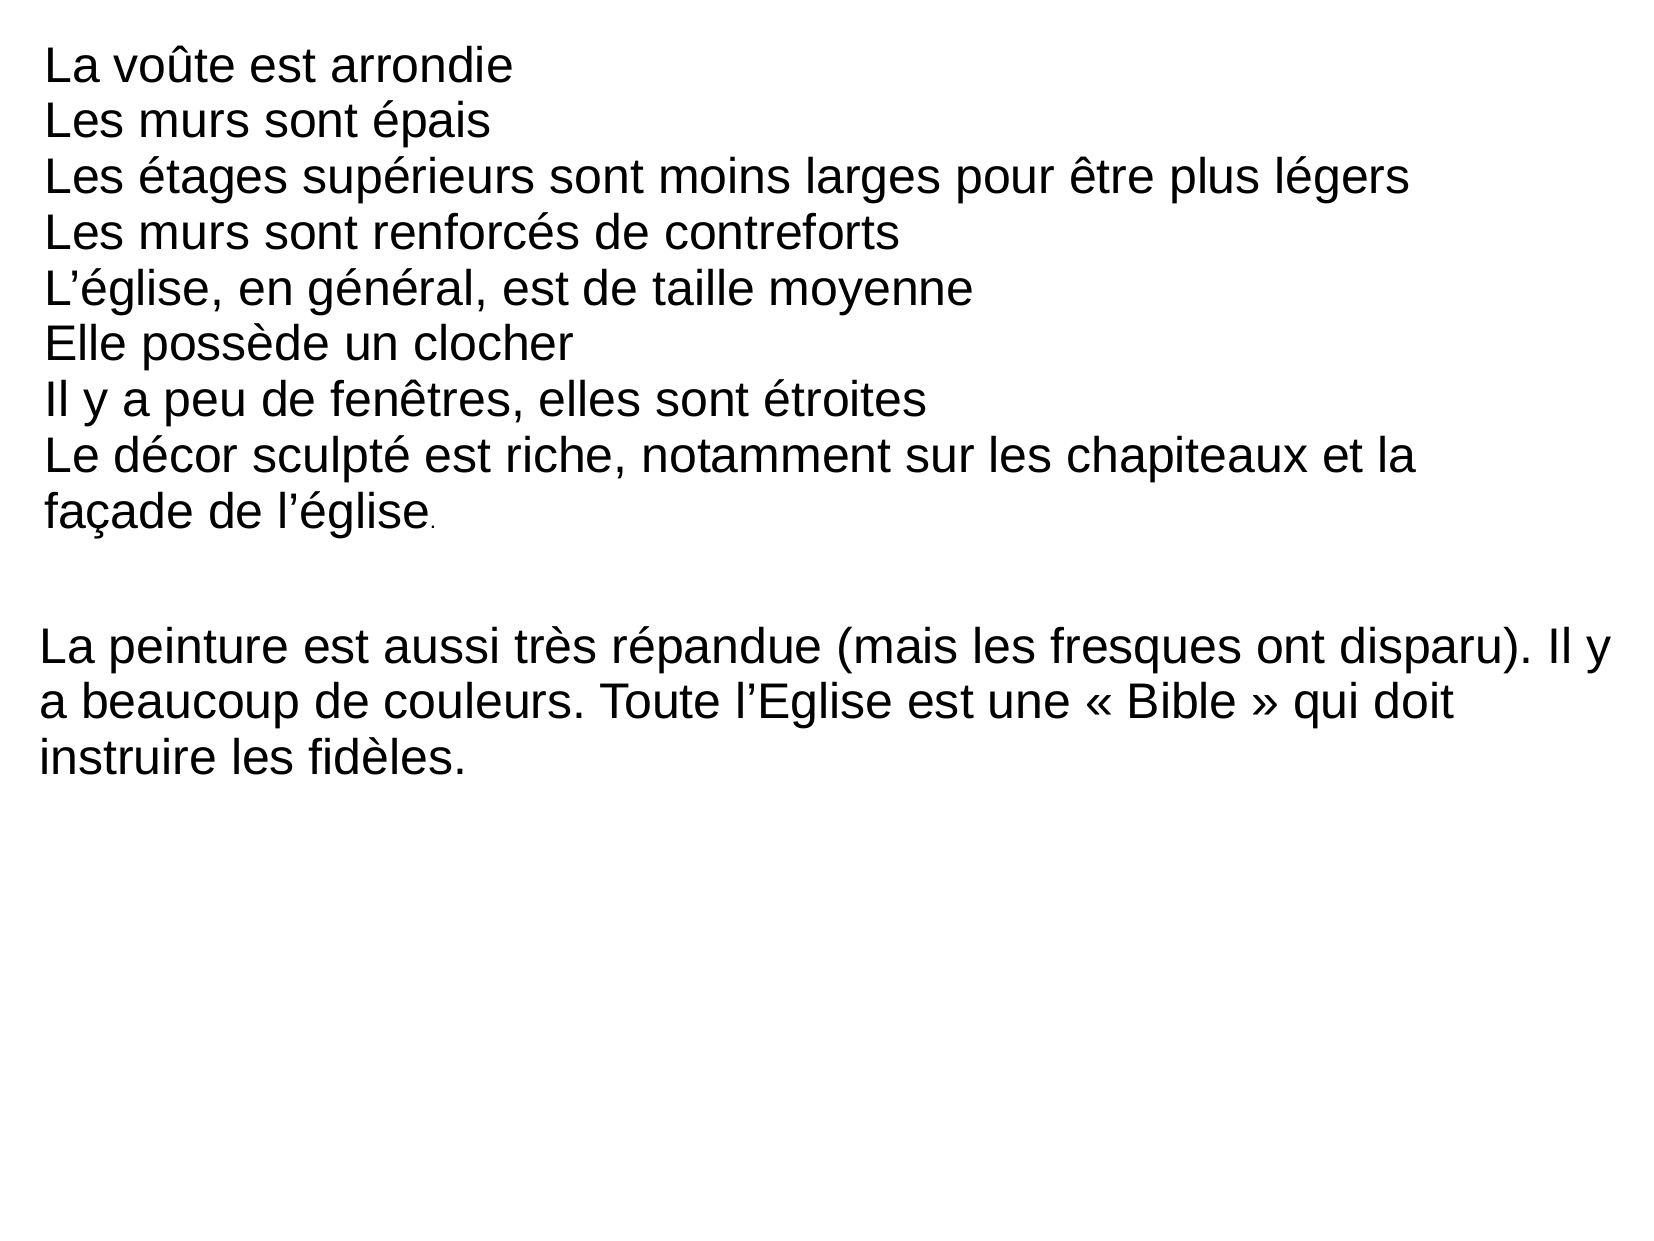

La voûte est arrondie
Les murs sont épais
Les étages supérieurs sont moins larges pour être plus légers
Les murs sont renforcés de contreforts
L’église, en général, est de taille moyenne
Elle possède un clocher
Il y a peu de fenêtres, elles sont étroites
Le décor sculpté est riche, notamment sur les chapiteaux et la façade de l’église.
La peinture est aussi très répandue (mais les fresques ont disparu). Il y a beaucoup de couleurs. Toute l’Eglise est une « Bible » qui doit instruire les fidèles.